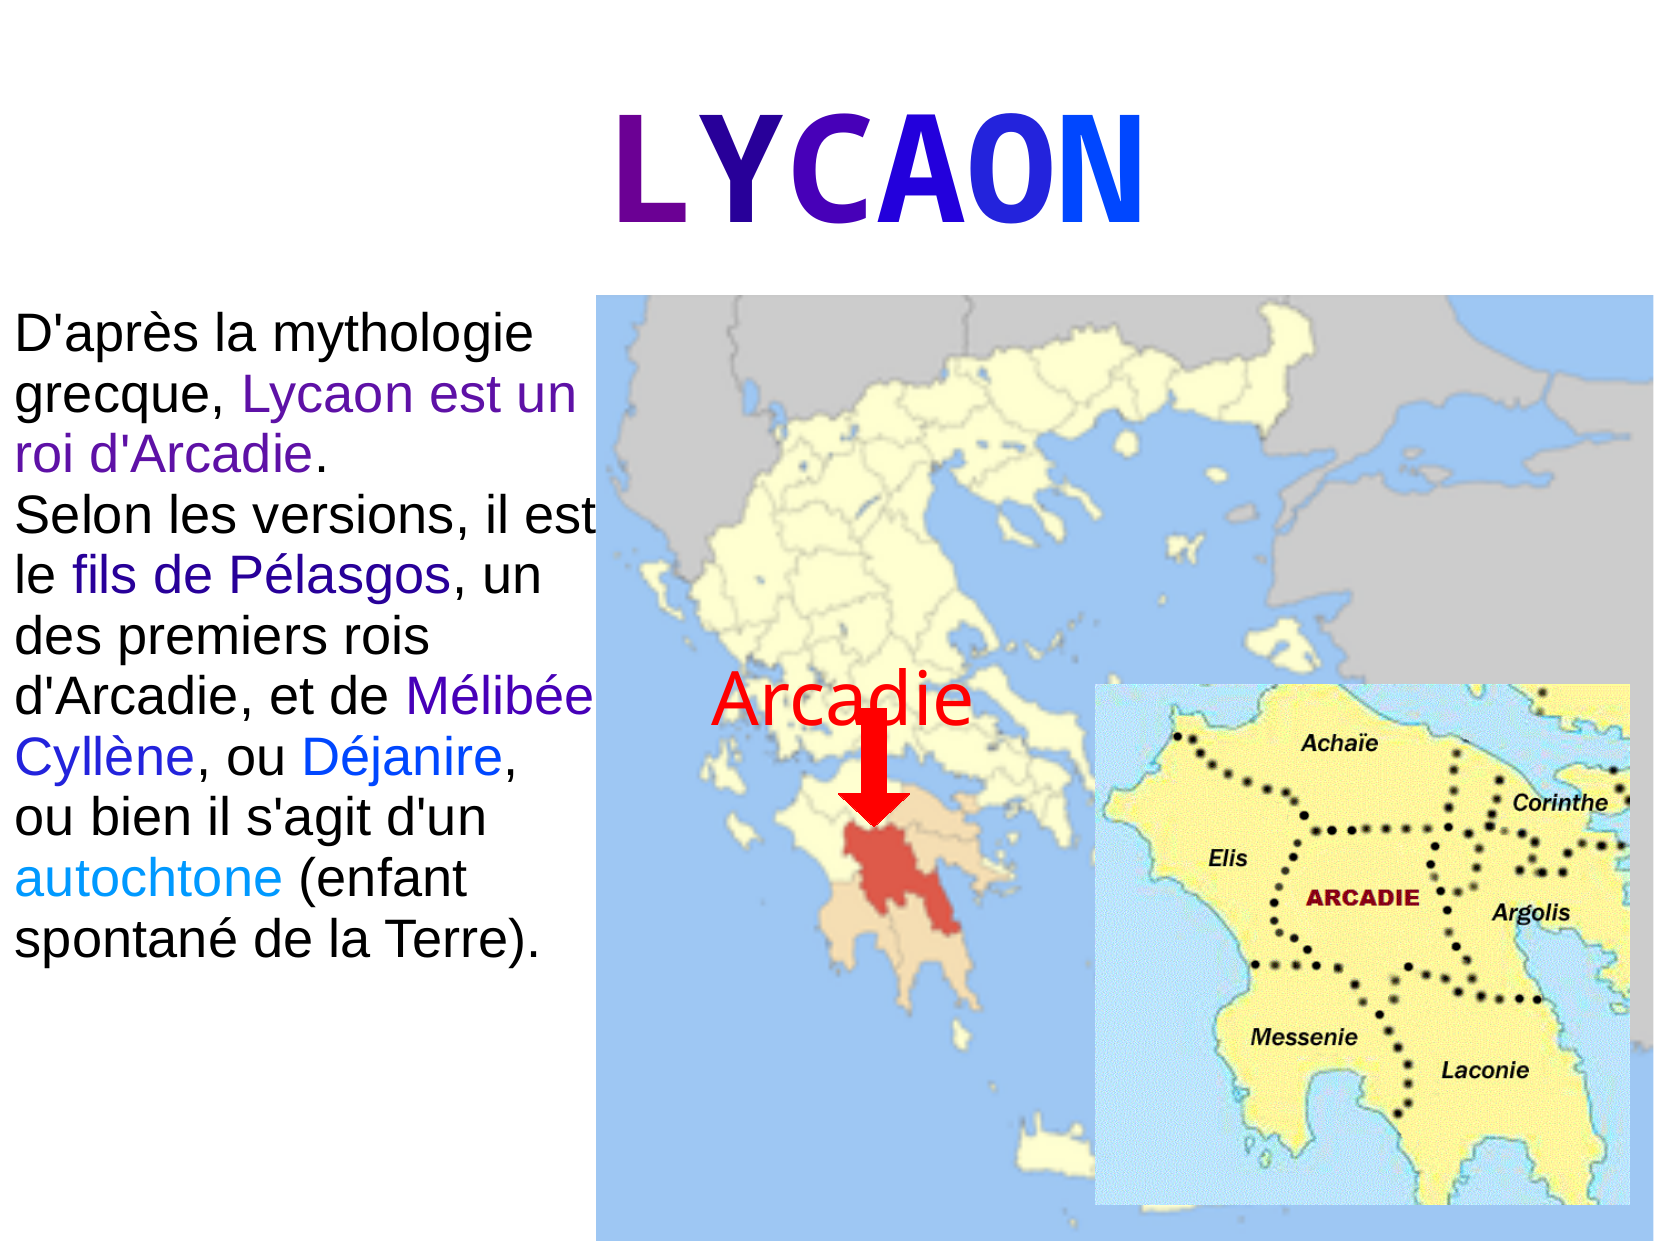

LYCAON
D'après la mythologie grecque, Lycaon est un
roi d'Arcadie.
Selon les versions, il est
le fils de Pélasgos, un
des premiers rois d'Arcadie, et de Mélibée , Cyllène, ou Déjanire,
ou bien il s'agit d'un autochtone (enfant spontané de la Terre).
Arcadie